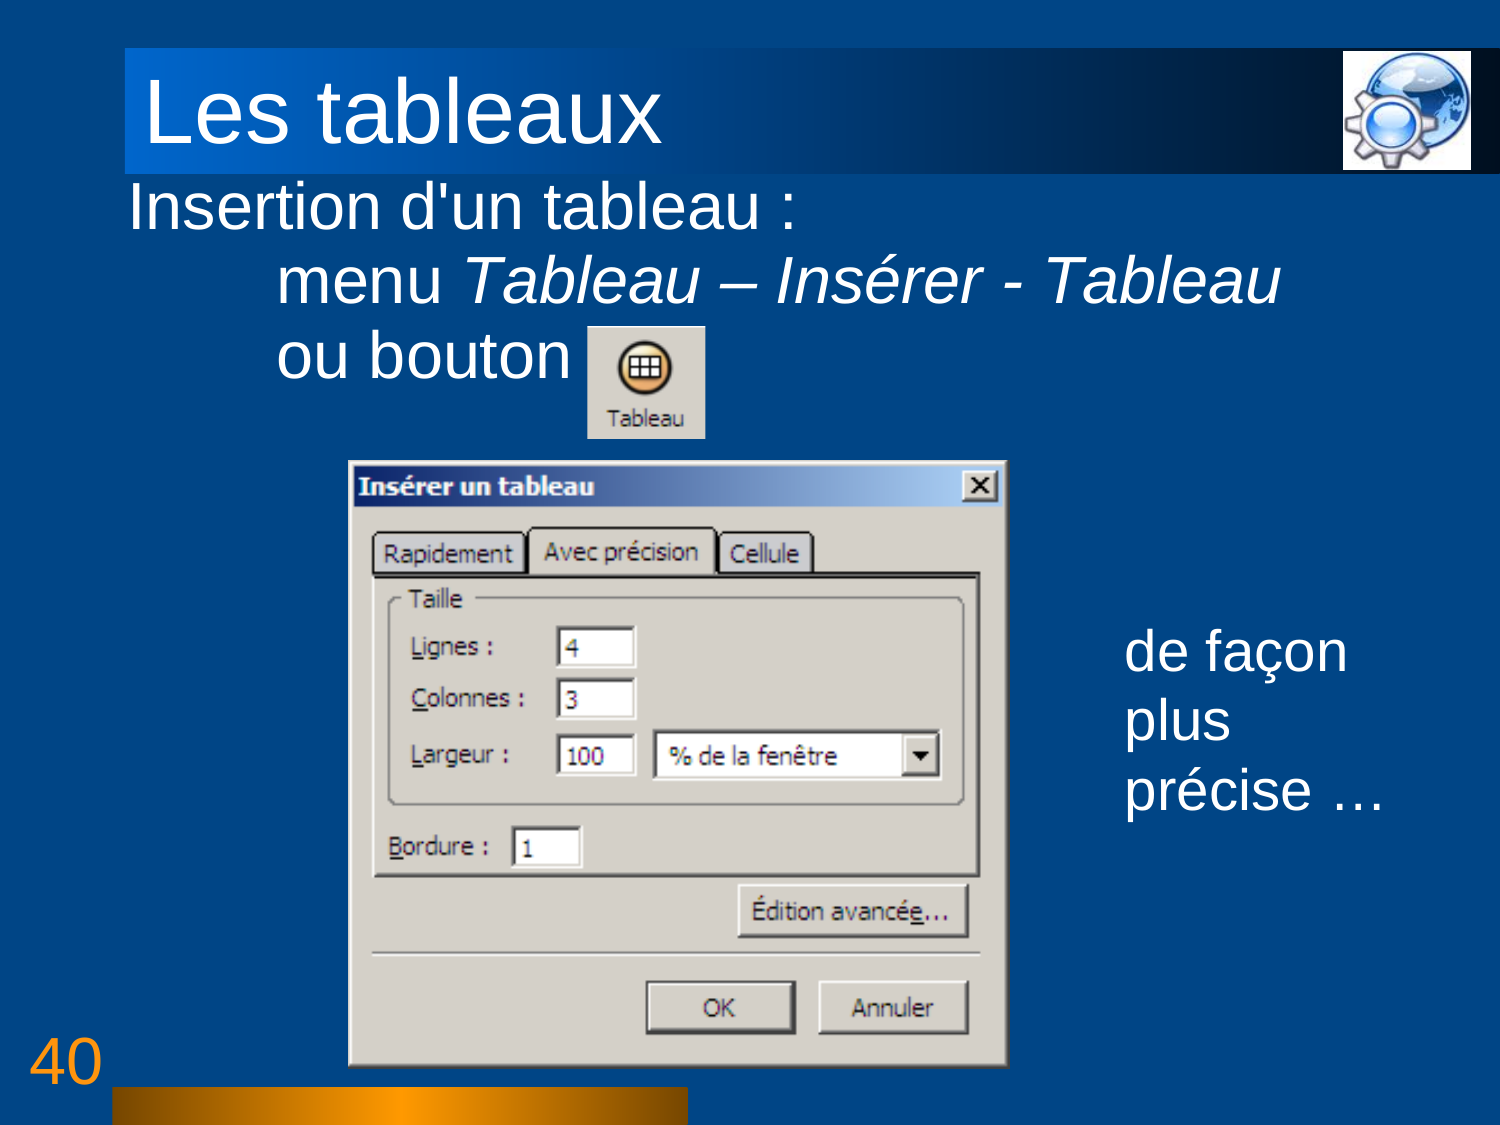

Les tableaux
# Insertion d'un tableau : menu Tableau – Insérer - Tableau ou bouton
de façon
plus
précise …